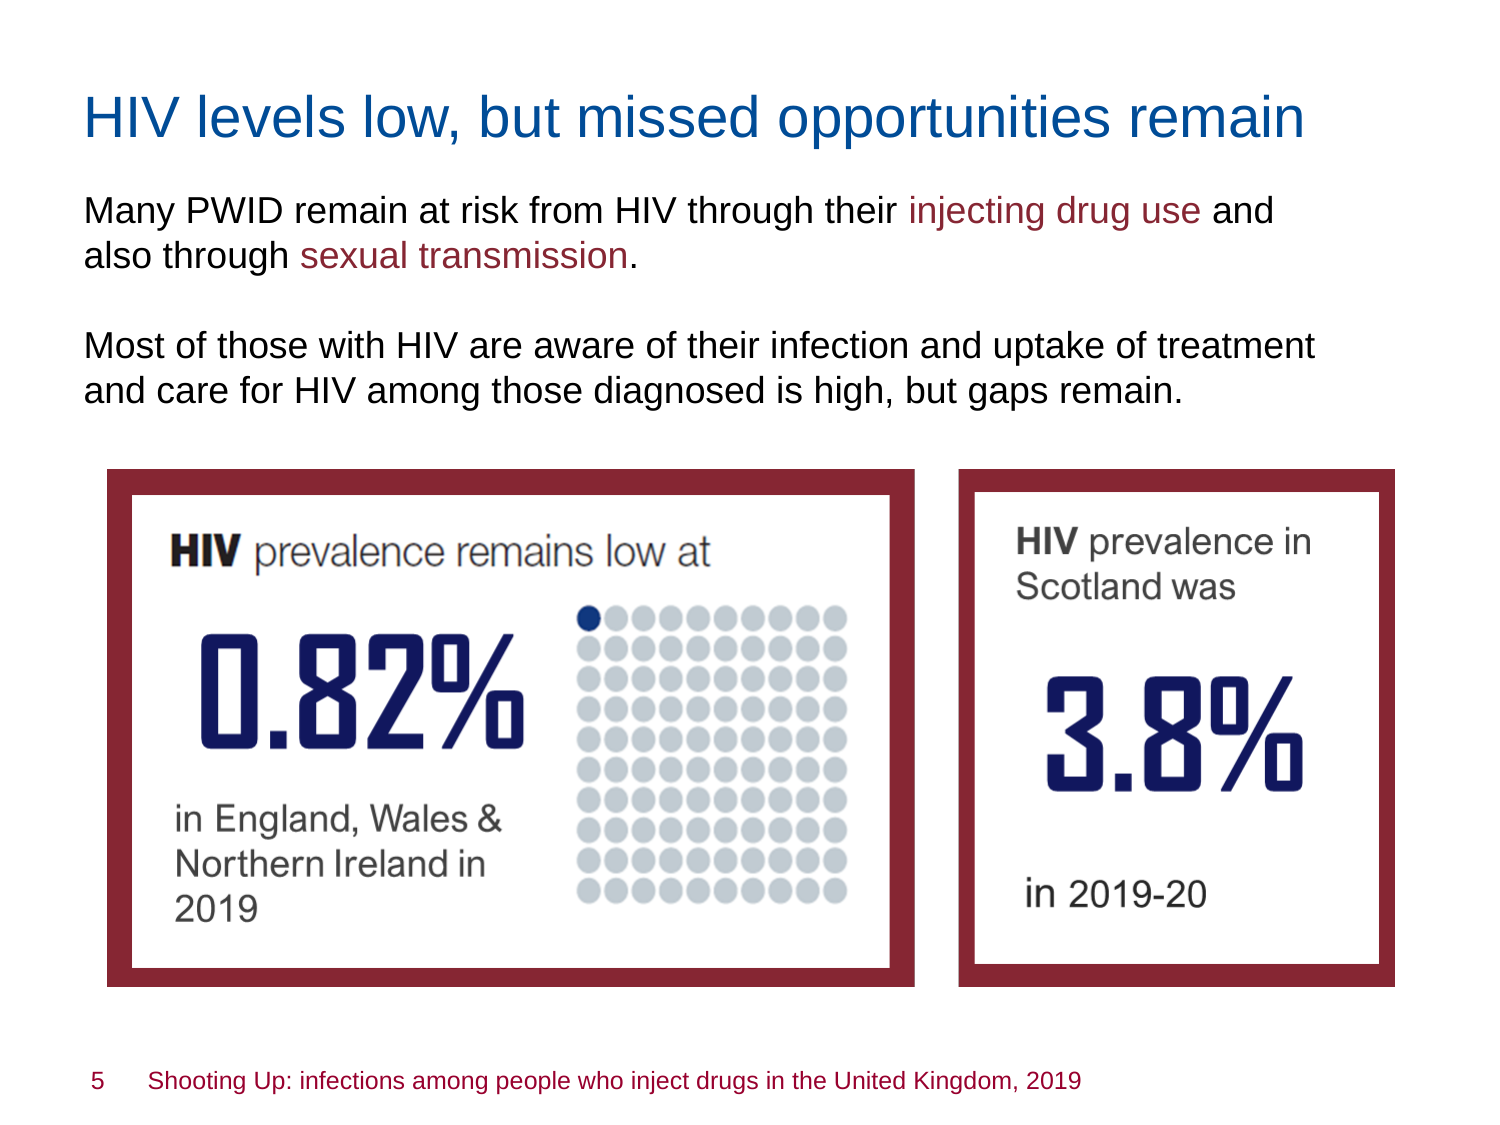

HIV levels low, but missed opportunities remain
Many PWID remain at risk from HIV through their injecting drug use and also through sexual transmission.
Most of those with HIV are aware of their infection and uptake of treatment and care for HIV among those diagnosed is high, but gaps remain.
Shooting Up: infections among people who inject drugs in the United Kingdom, 2019